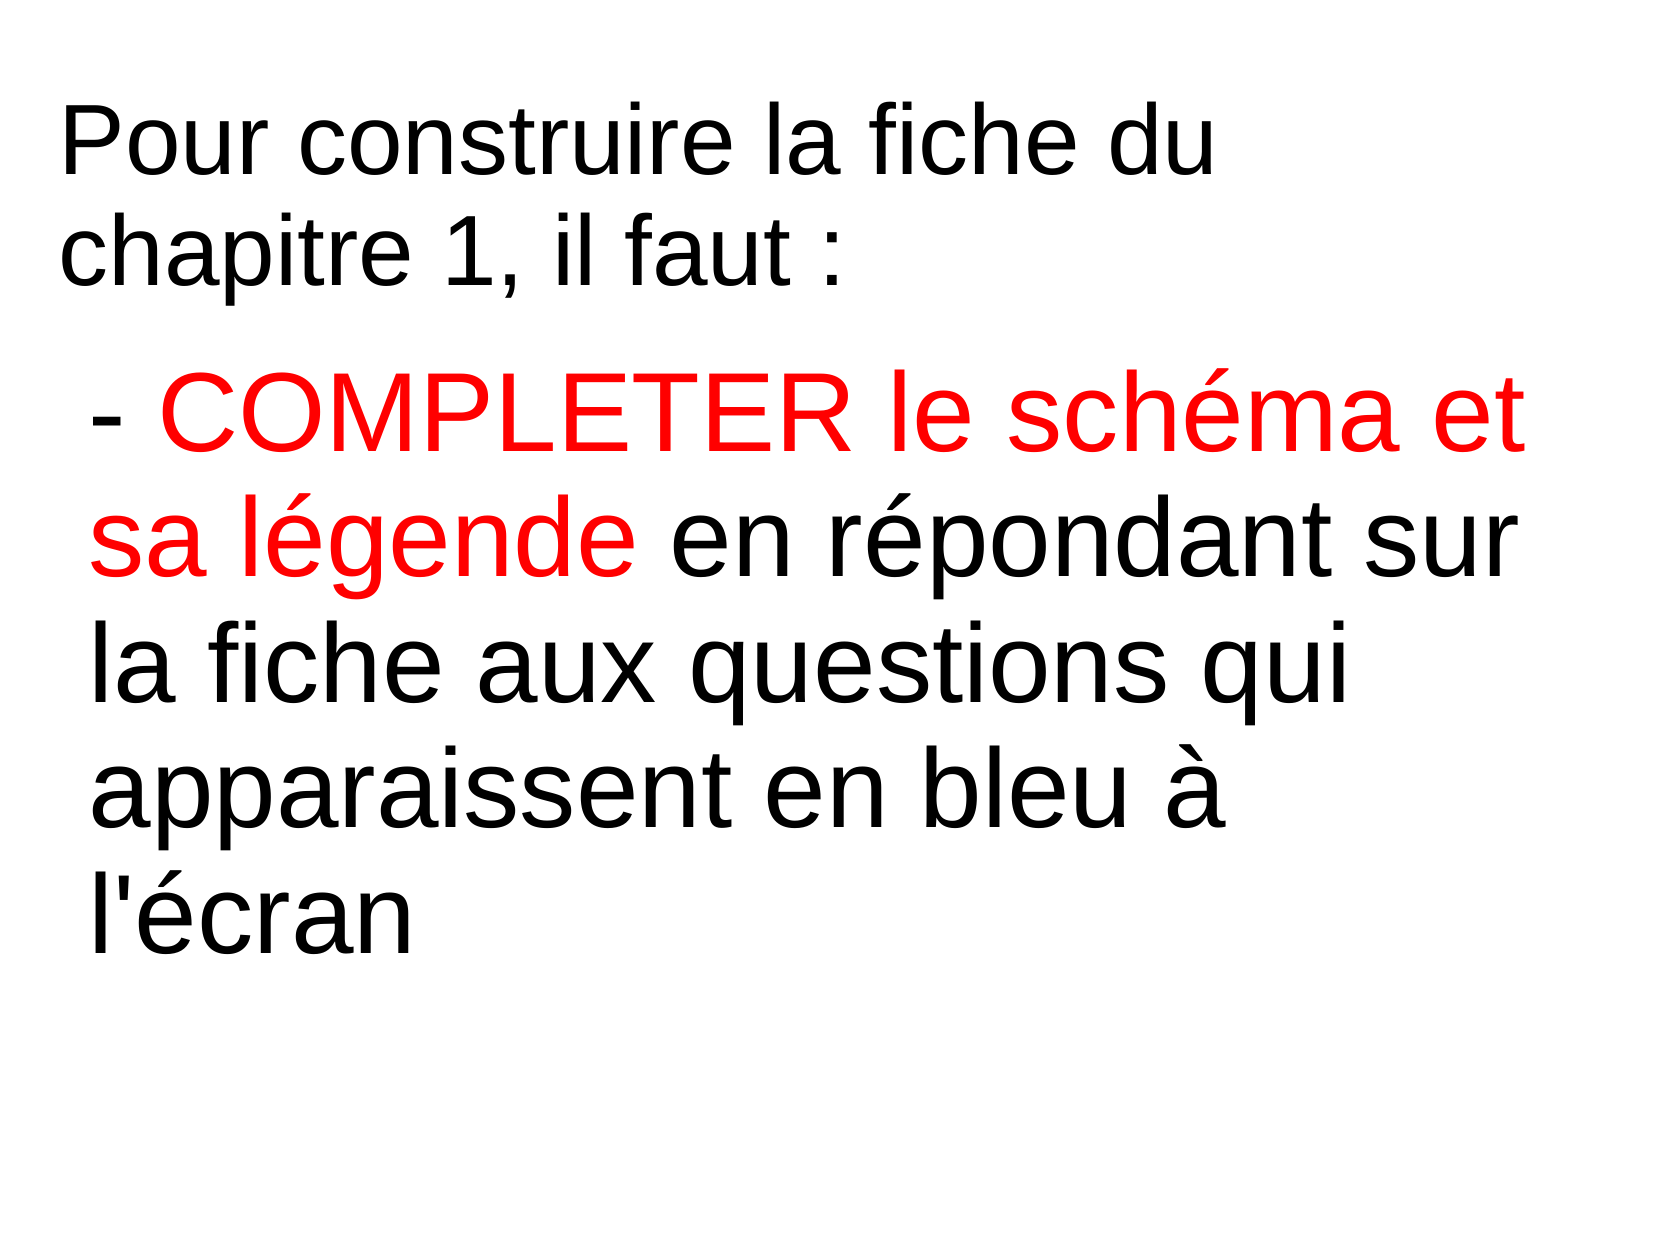

# Pour construire la fiche du chapitre 1, il faut :
- COMPLETER le schéma et sa légende en répondant sur la fiche aux questions qui apparaissent en bleu à l'écran